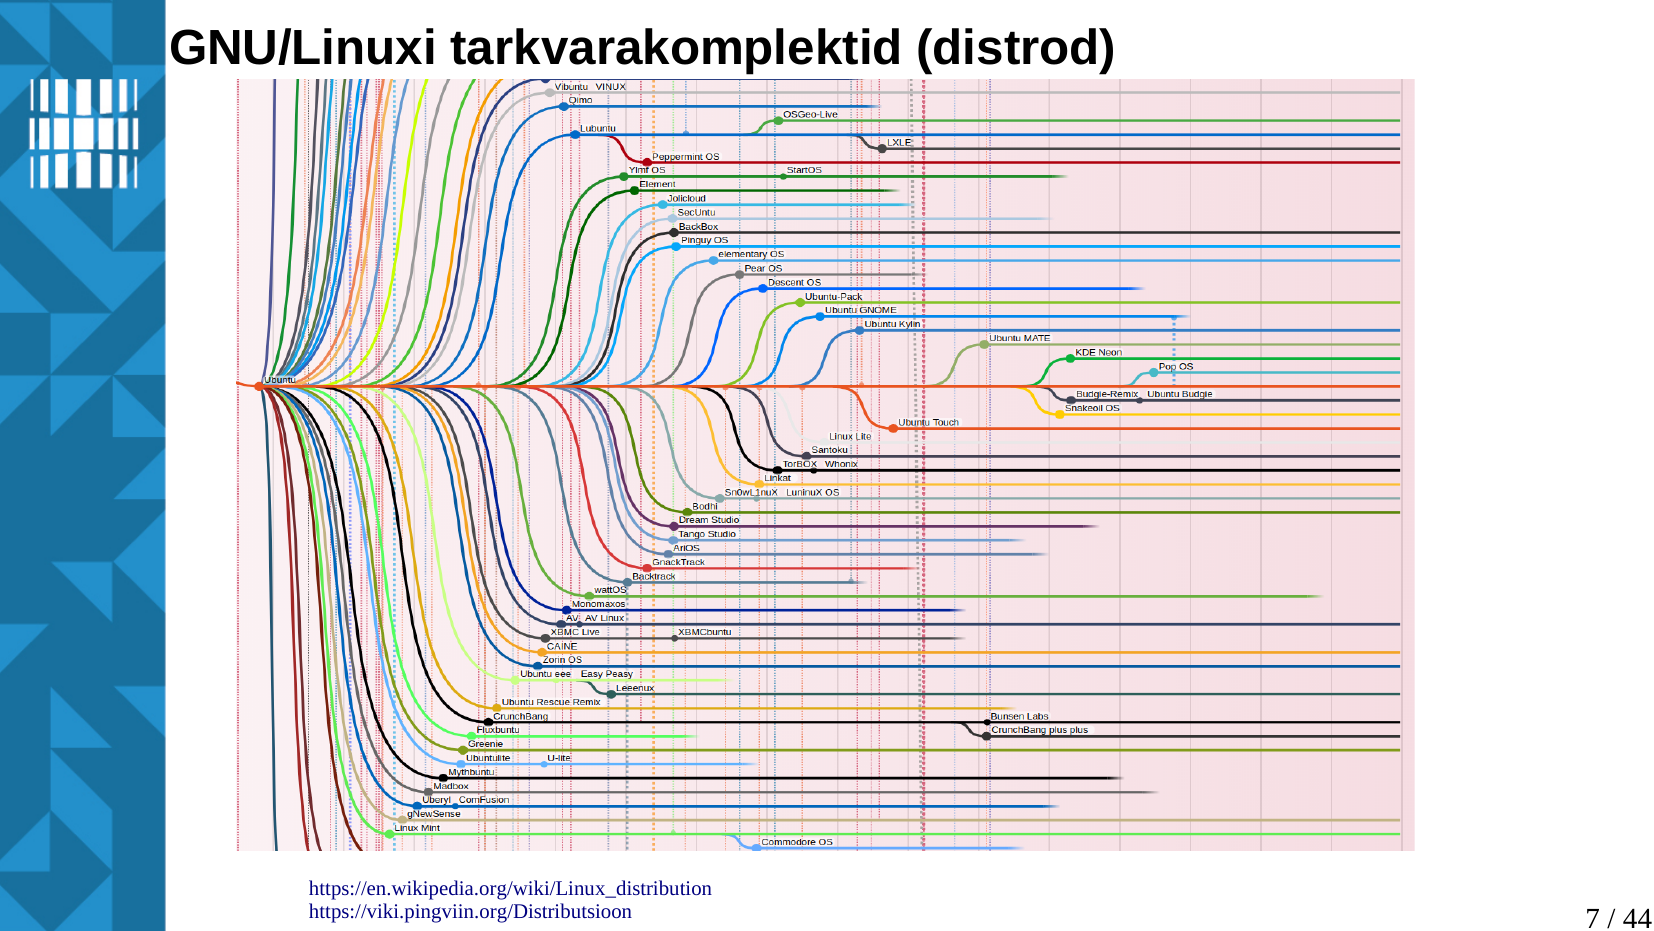

# GNU/Linuxi tarkvarakomplektid (distrod)
https://en.wikipedia.org/wiki/Linux_distribution
https://viki.pingviin.org/Distributsioon
7